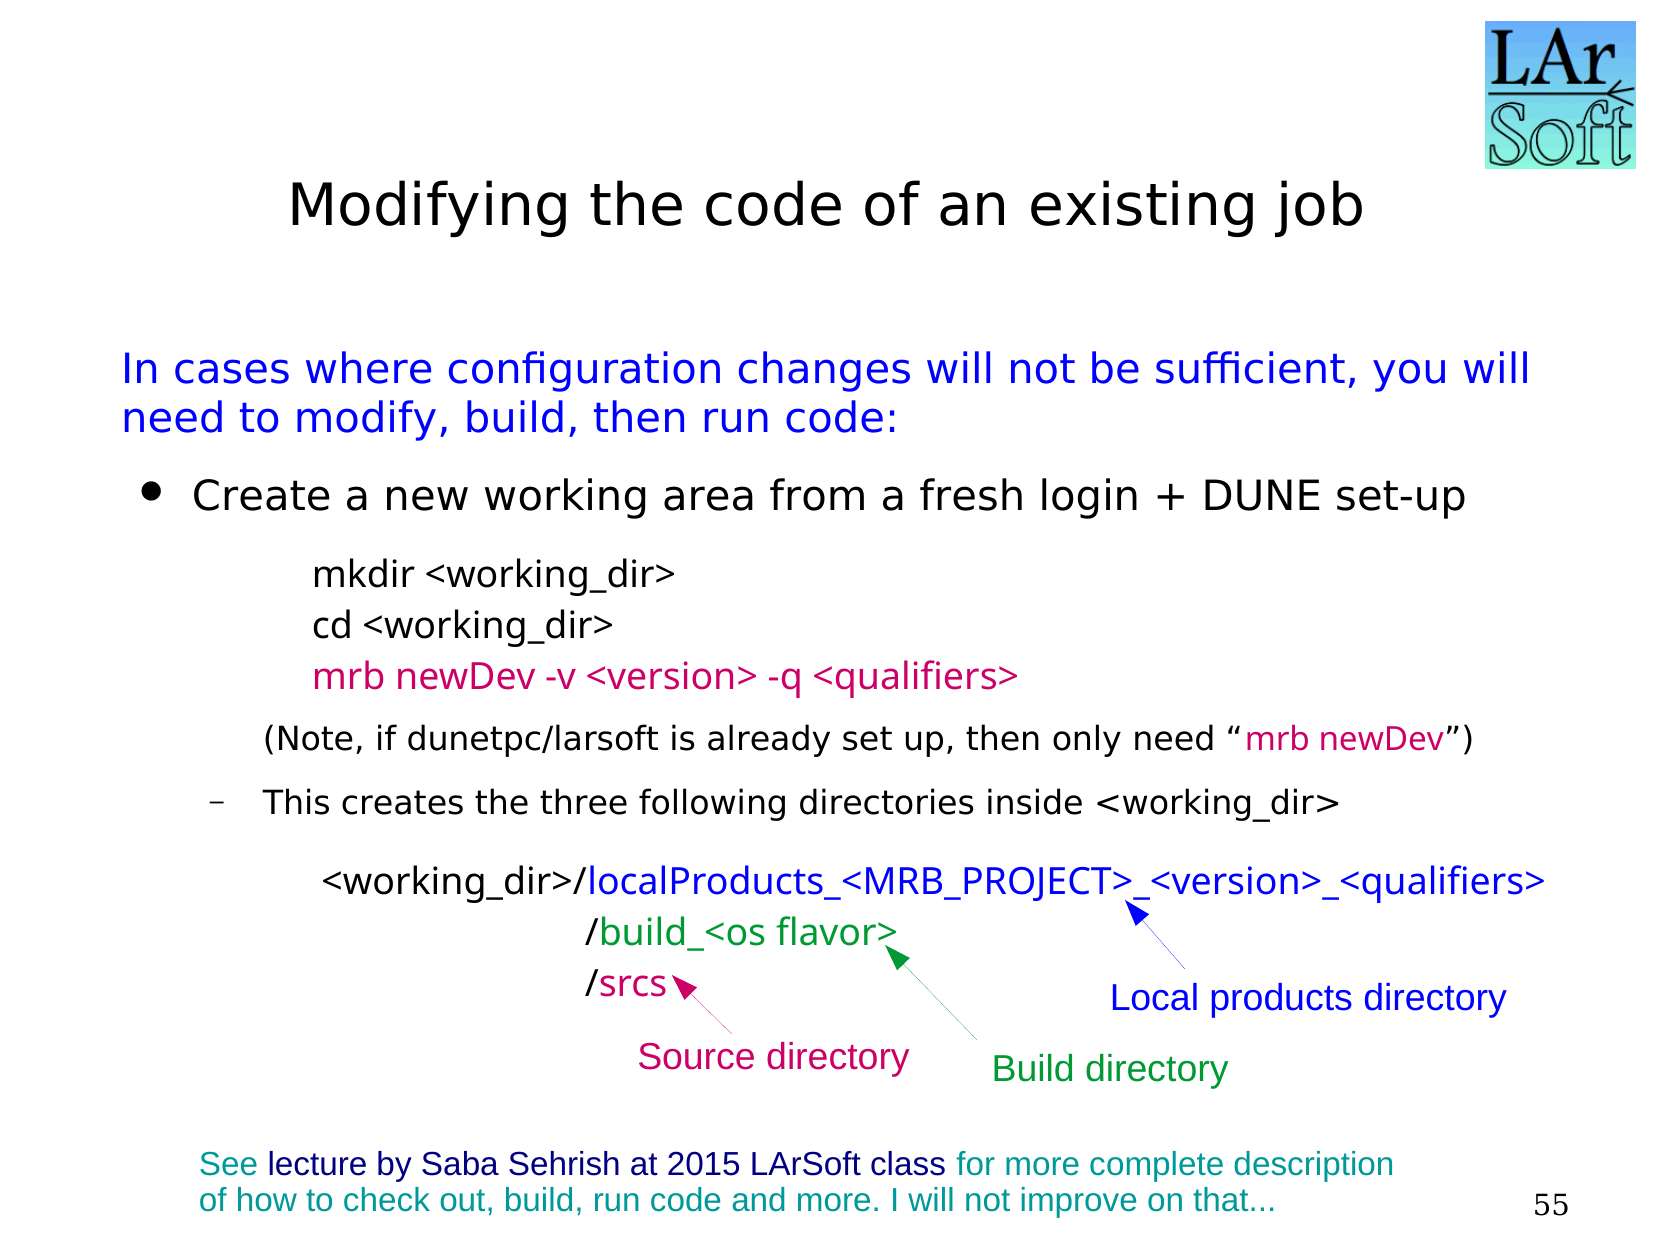

# Modifying the code of an existing job
In cases where configuration changes will not be sufficient, you will need to modify, build, then run code:
Create a new working area from a fresh login + DUNE set-up
(Note, if dunetpc/larsoft is already set up, then only need “mrb newDev”)
This creates the three following directories inside <working_dir>
mkdir <working_dir>
cd <working_dir>
mrb newDev -v <version> -q <qualifiers>
 <working_dir>/localProducts_<MRB_PROJECT>_<version>_<qualifiers>
 /build_<os flavor>
 /srcs
Local products directory
Source directory
Build directory
See lecture by Saba Sehrish at 2015 LArSoft class for more complete description
of how to check out, build, run code and more. I will not improve on that...
55